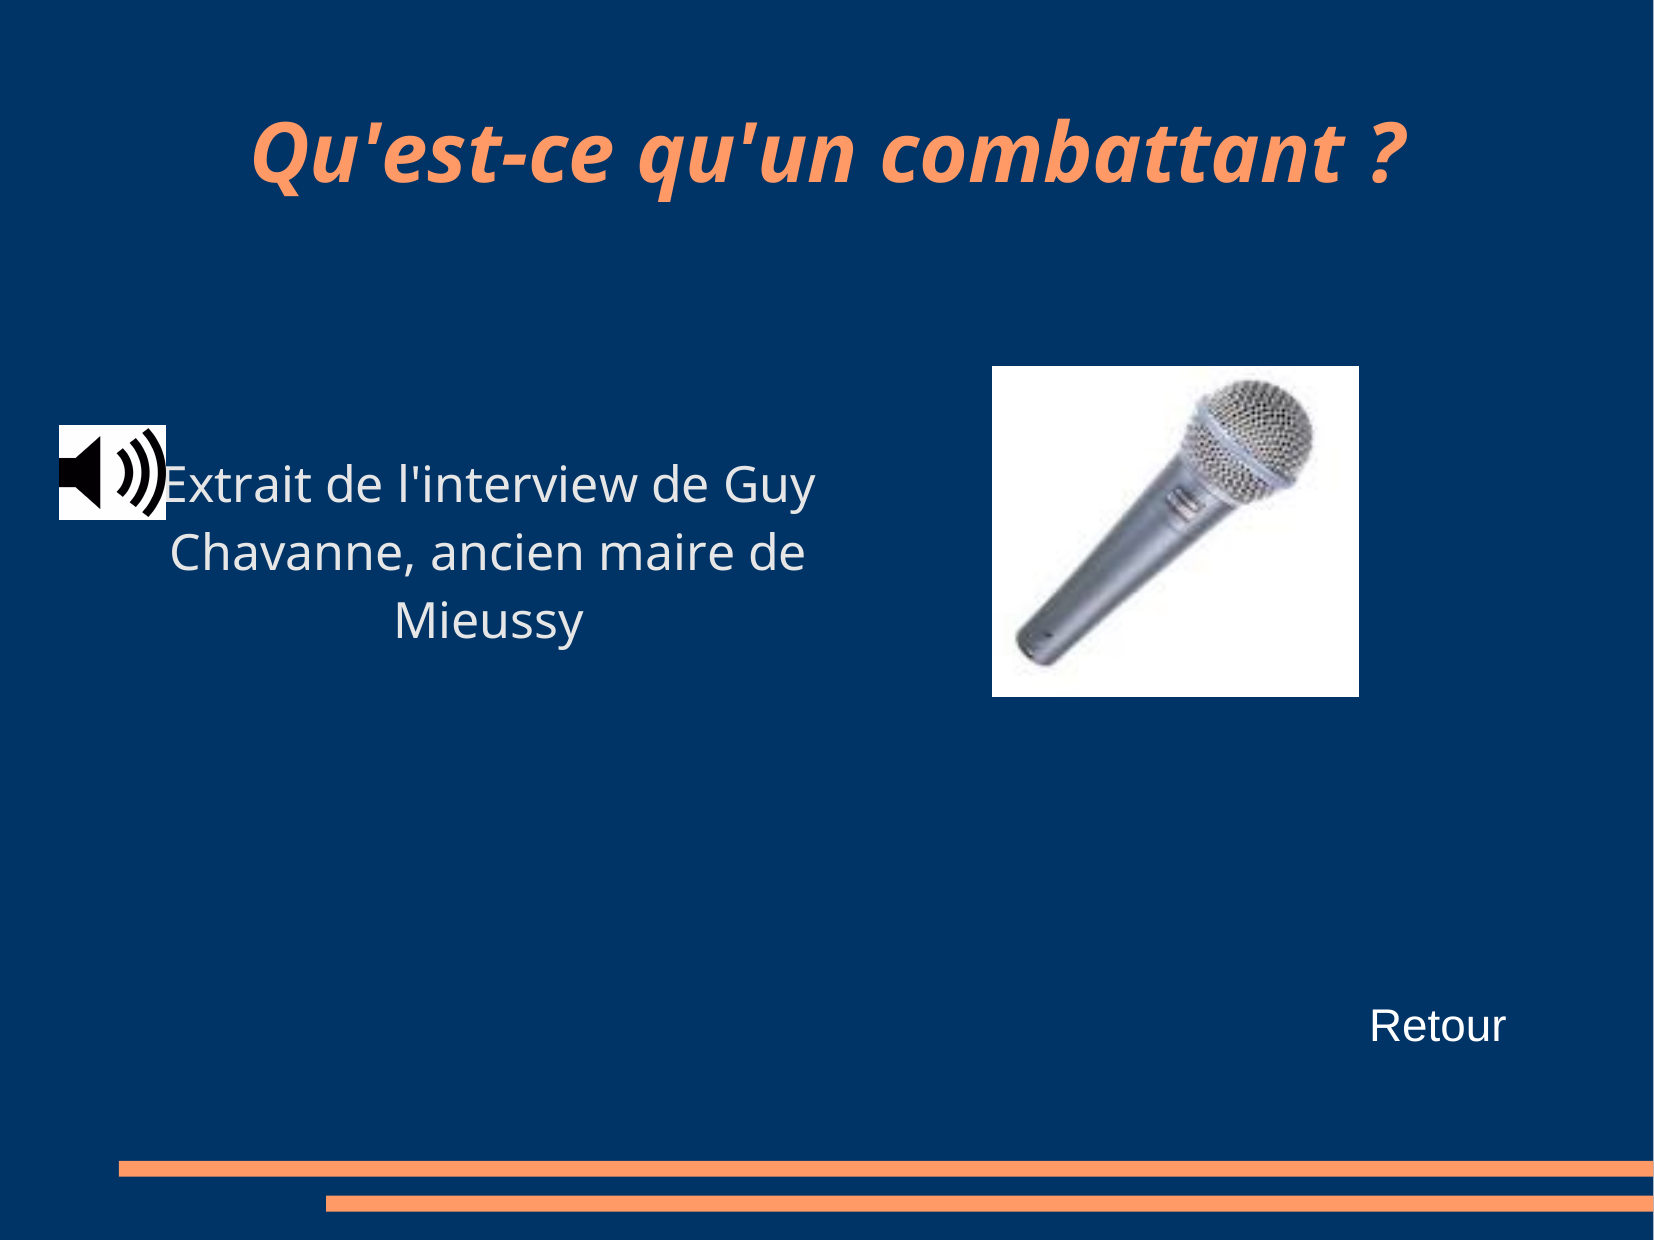

# Qu'est-ce qu'un combattant ?
Extrait de l'interview de Guy Chavanne, ancien maire de Mieussy
Retour